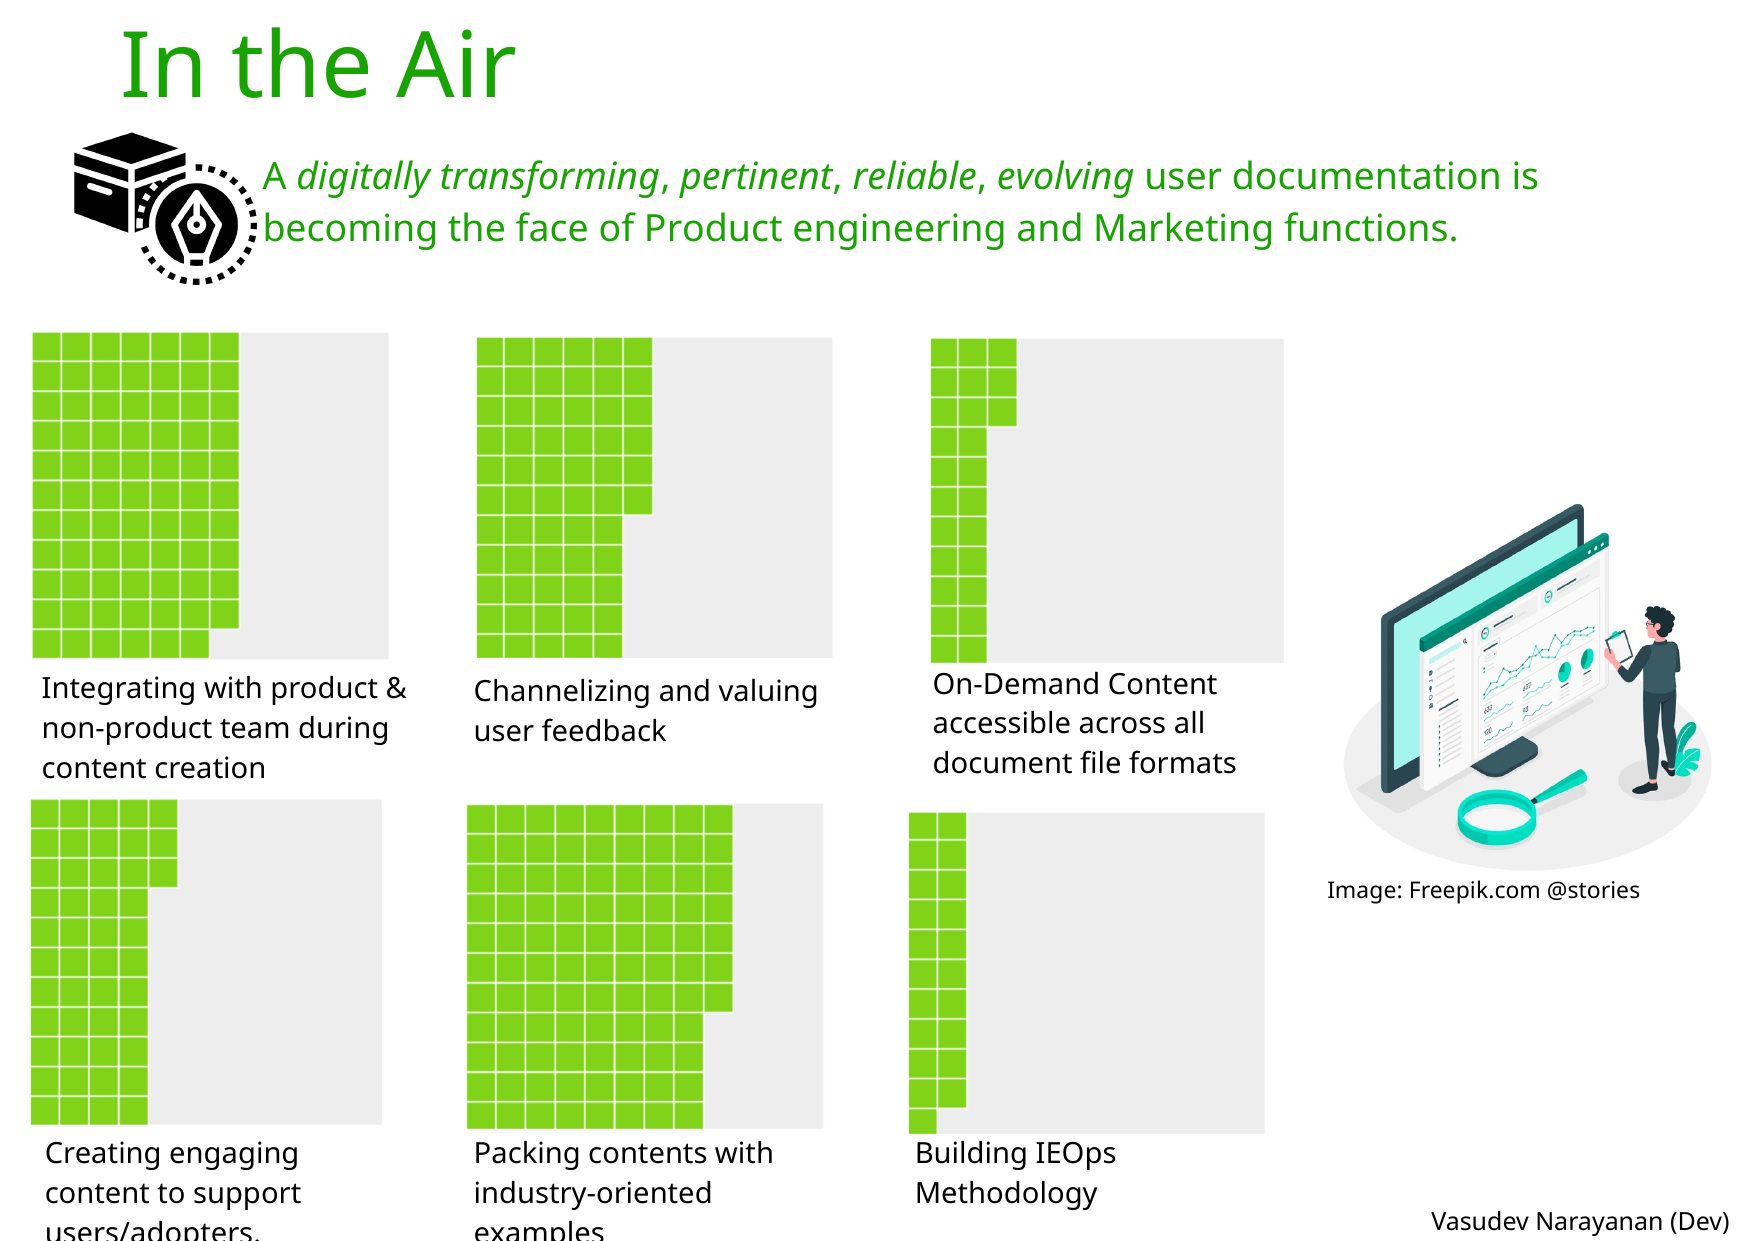

In the Air
A digitally transforming, pertinent, reliable, evolving user documentation is becoming the face of Product engineering and Marketing functions.
On-Demand Content accessible across all document file formats
Integrating with product & non-product team during content creation
Channelizing and valuing user feedback
Image: Freepik.com @stories
Creating engaging content to support users/adopters.
Packing contents with industry-oriented examples
Building IEOps Methodology
Vasudev Narayanan (Dev)